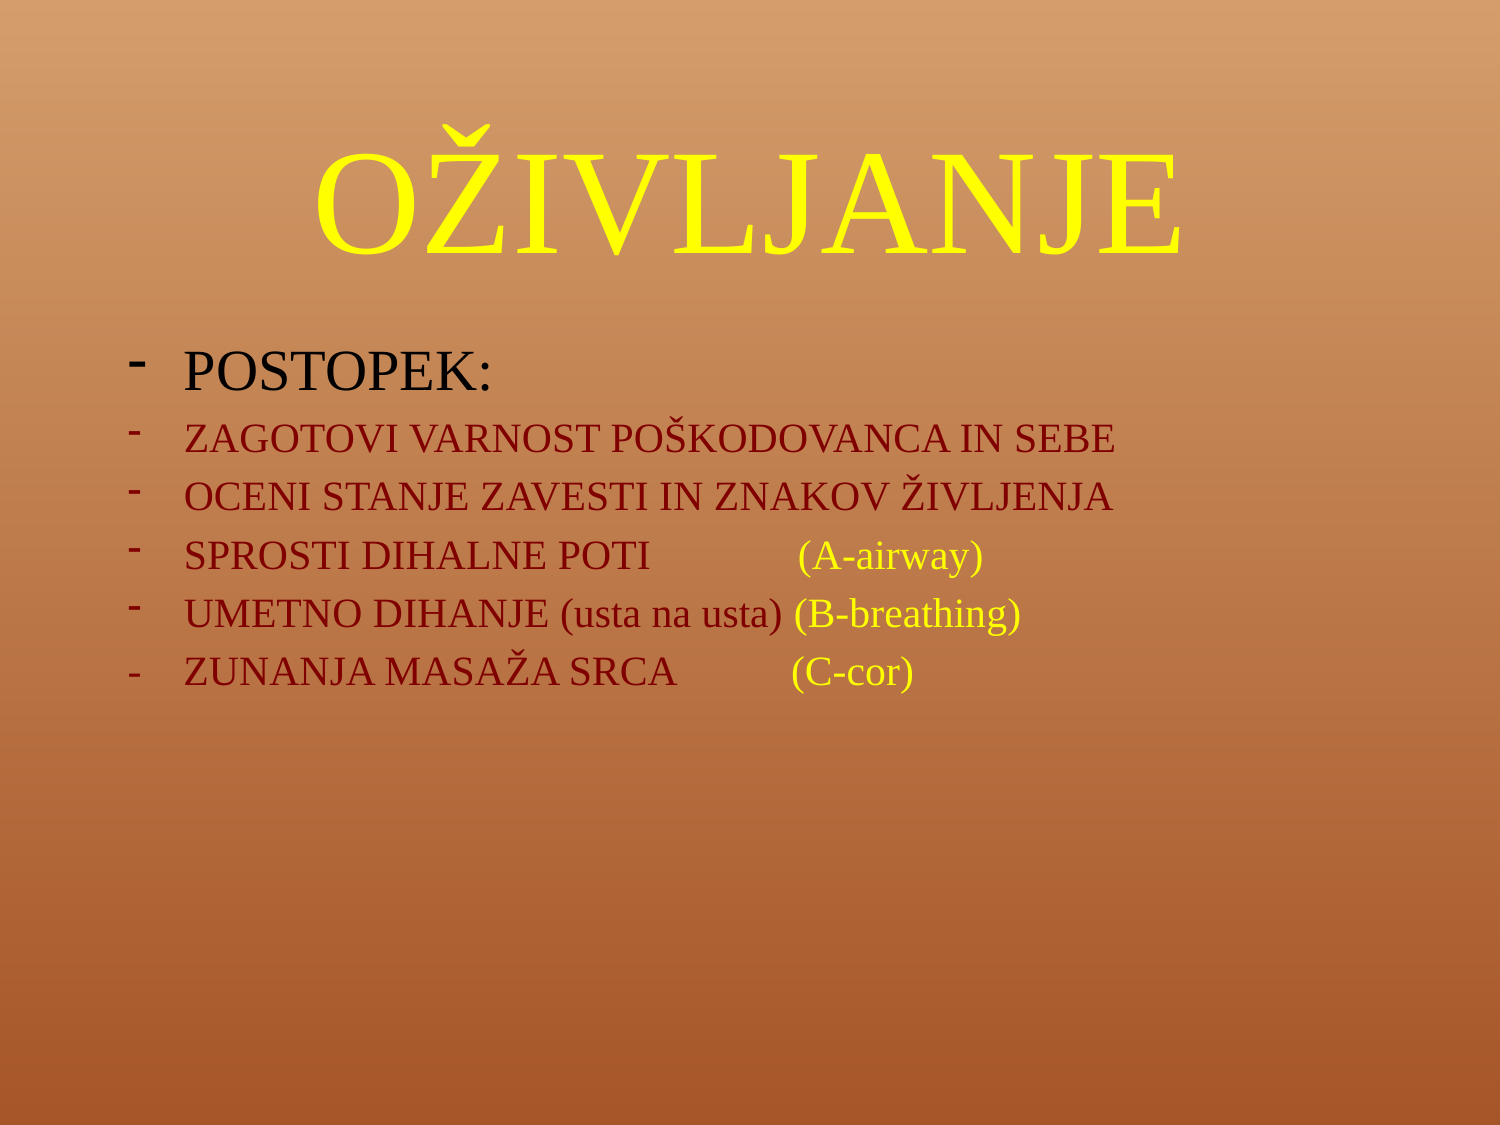

# OŽIVLJANJE
POSTOPEK:
ZAGOTOVI VARNOST POŠKODOVANCA IN SEBE
OCENI STANJE ZAVESTI IN ZNAKOV ŽIVLJENJA
SPROSTI DIHALNE POTI (A-airway)
UMETNO DIHANJE (usta na usta) (B-breathing)
- ZUNANJA MASAŽA SRCA (C-cor)